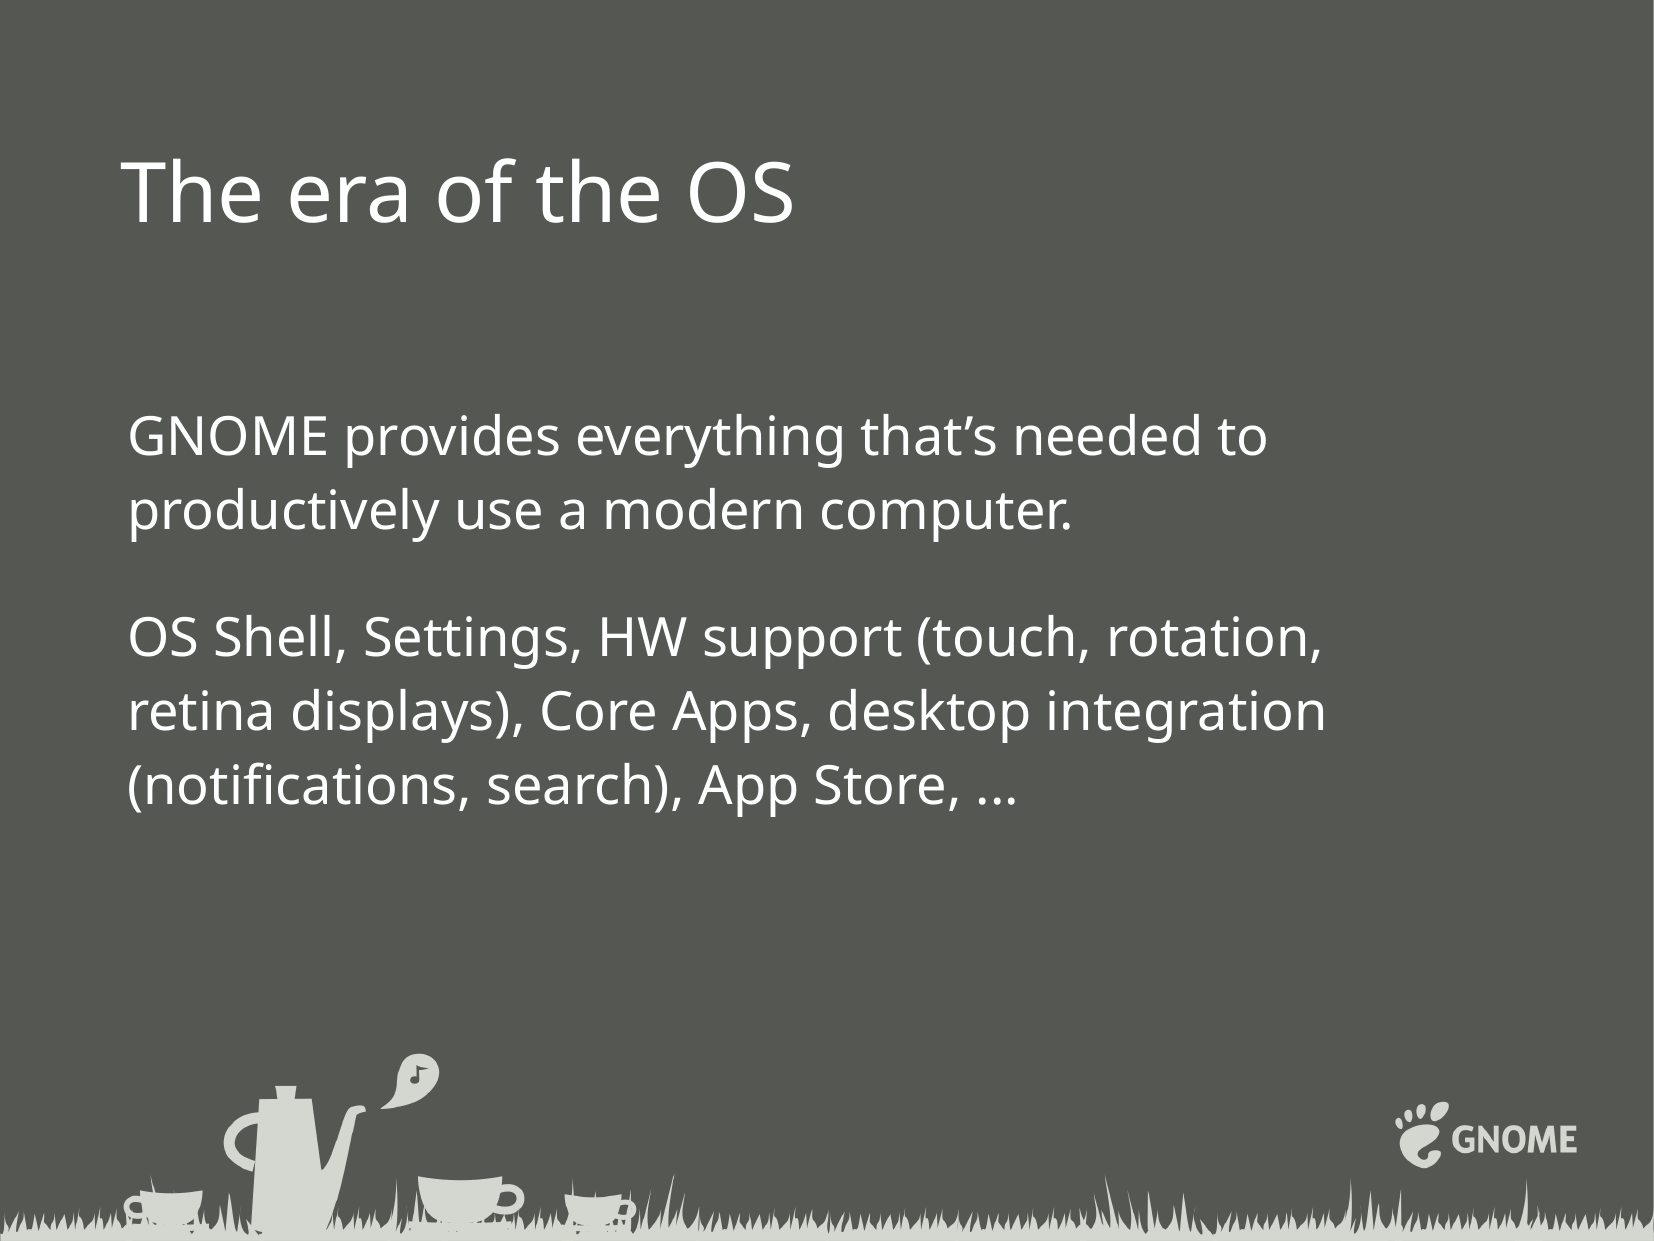

# The era of the OS
GNOME provides everything that’s needed to productively use a modern computer.
OS Shell, Settings, HW support (touch, rotation, retina displays), Core Apps, desktop integration (notifications, search), App Store, ...